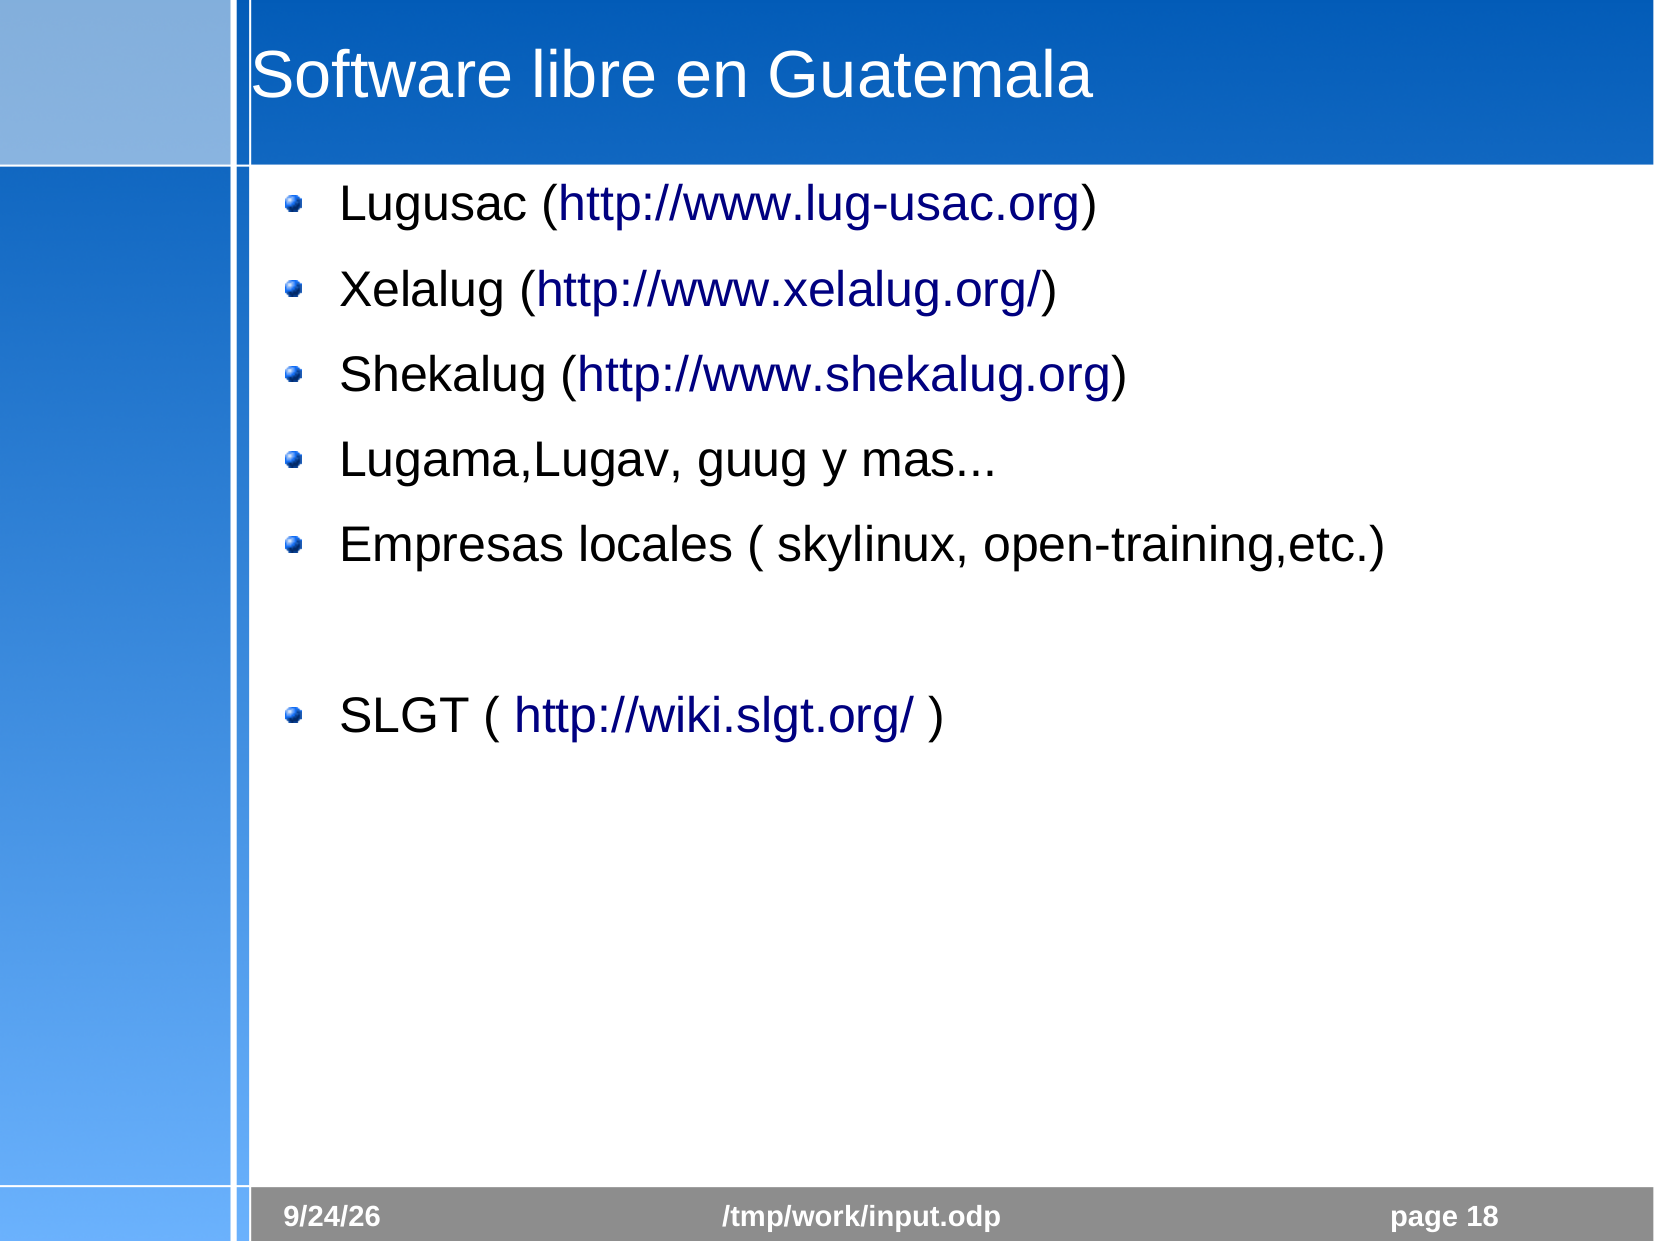

# Software libre en Guatemala
Lugusac (http://www.lug-usac.org)
Xelalug (http://www.xelalug.org/)
Shekalug (http://www.shekalug.org)
Lugama,Lugav, guug y mas...
Empresas locales ( skylinux, open-training,etc.)
SLGT ( http://wiki.slgt.org/ )